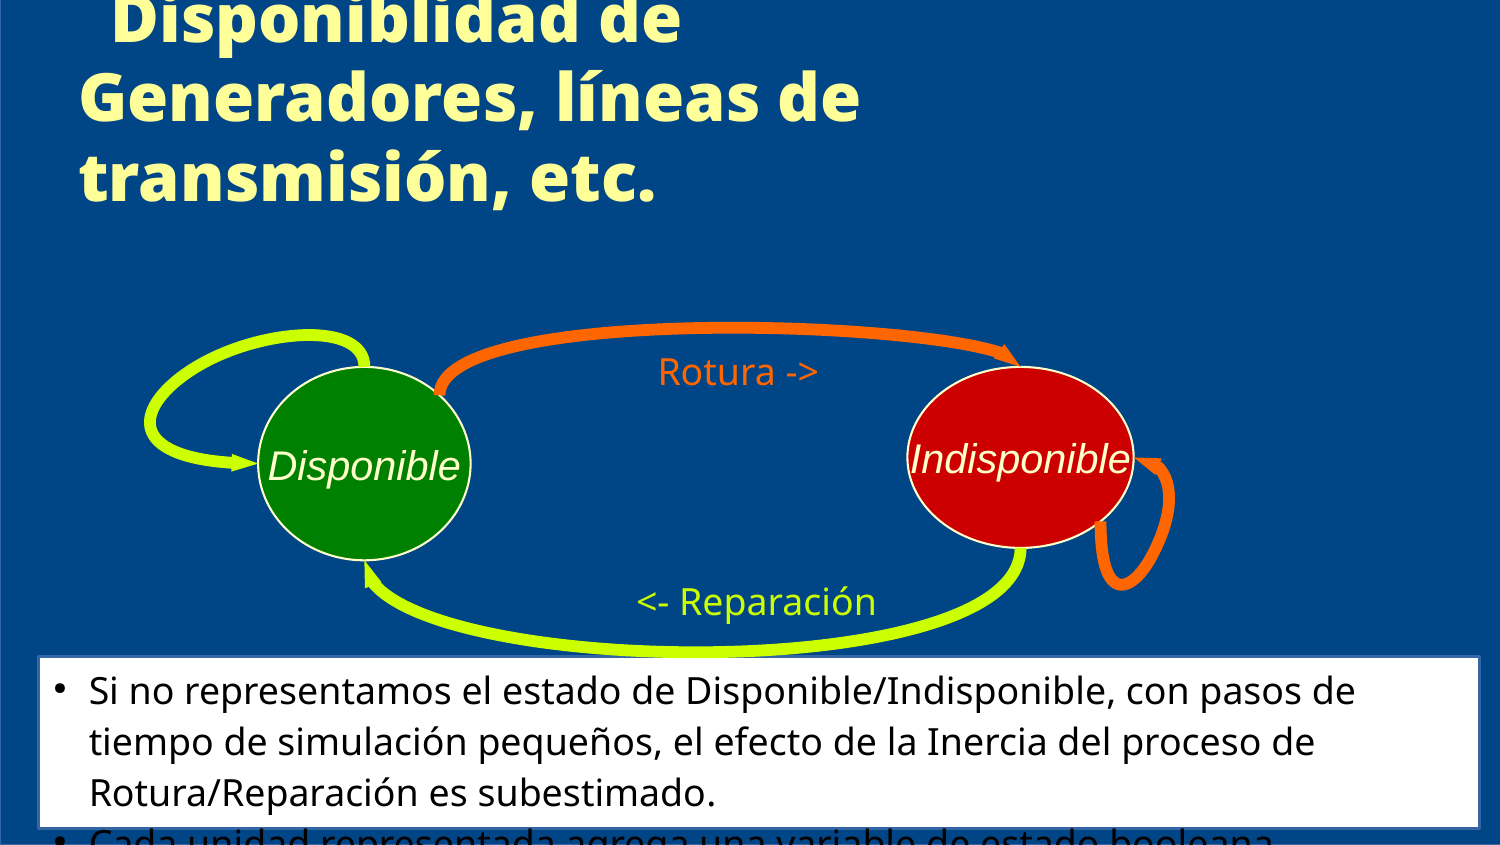

# Disponiblidad de Generadores, líneas de transmisión, etc.
Rotura ->
Disponible
Indisponible
<- Reparación
Si no representamos el estado de Disponible/Indisponible, con pasos de tiempo de simulación pequeños, el efecto de la Inercia del proceso de Rotura/Reparación es subestimado.
Cada unidad representada agrega una variable de estado booleana.